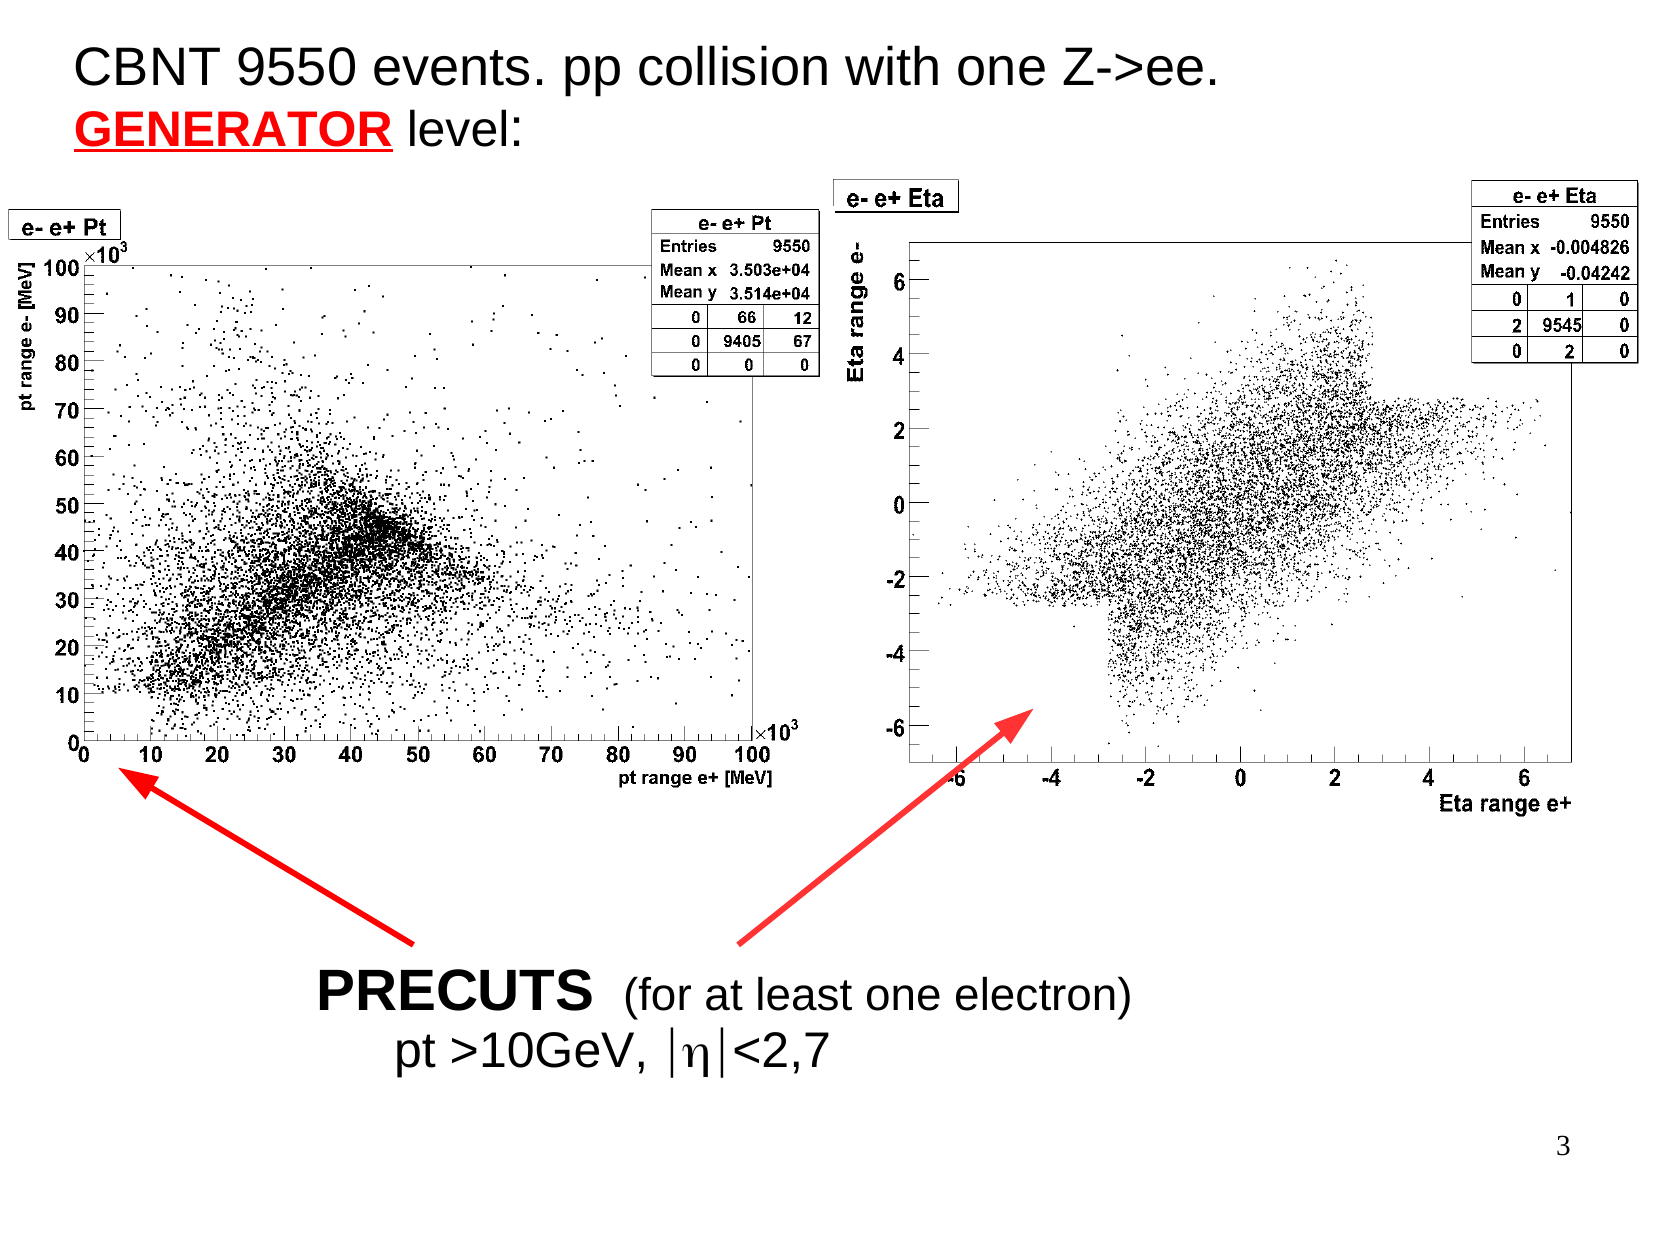

CBNT 9550 events. pp collision with one Z->ee.
GENERATOR level:
 PRECUTS (for at least one electron)
 			 	 pt >10GeV, |h|<2,7
3